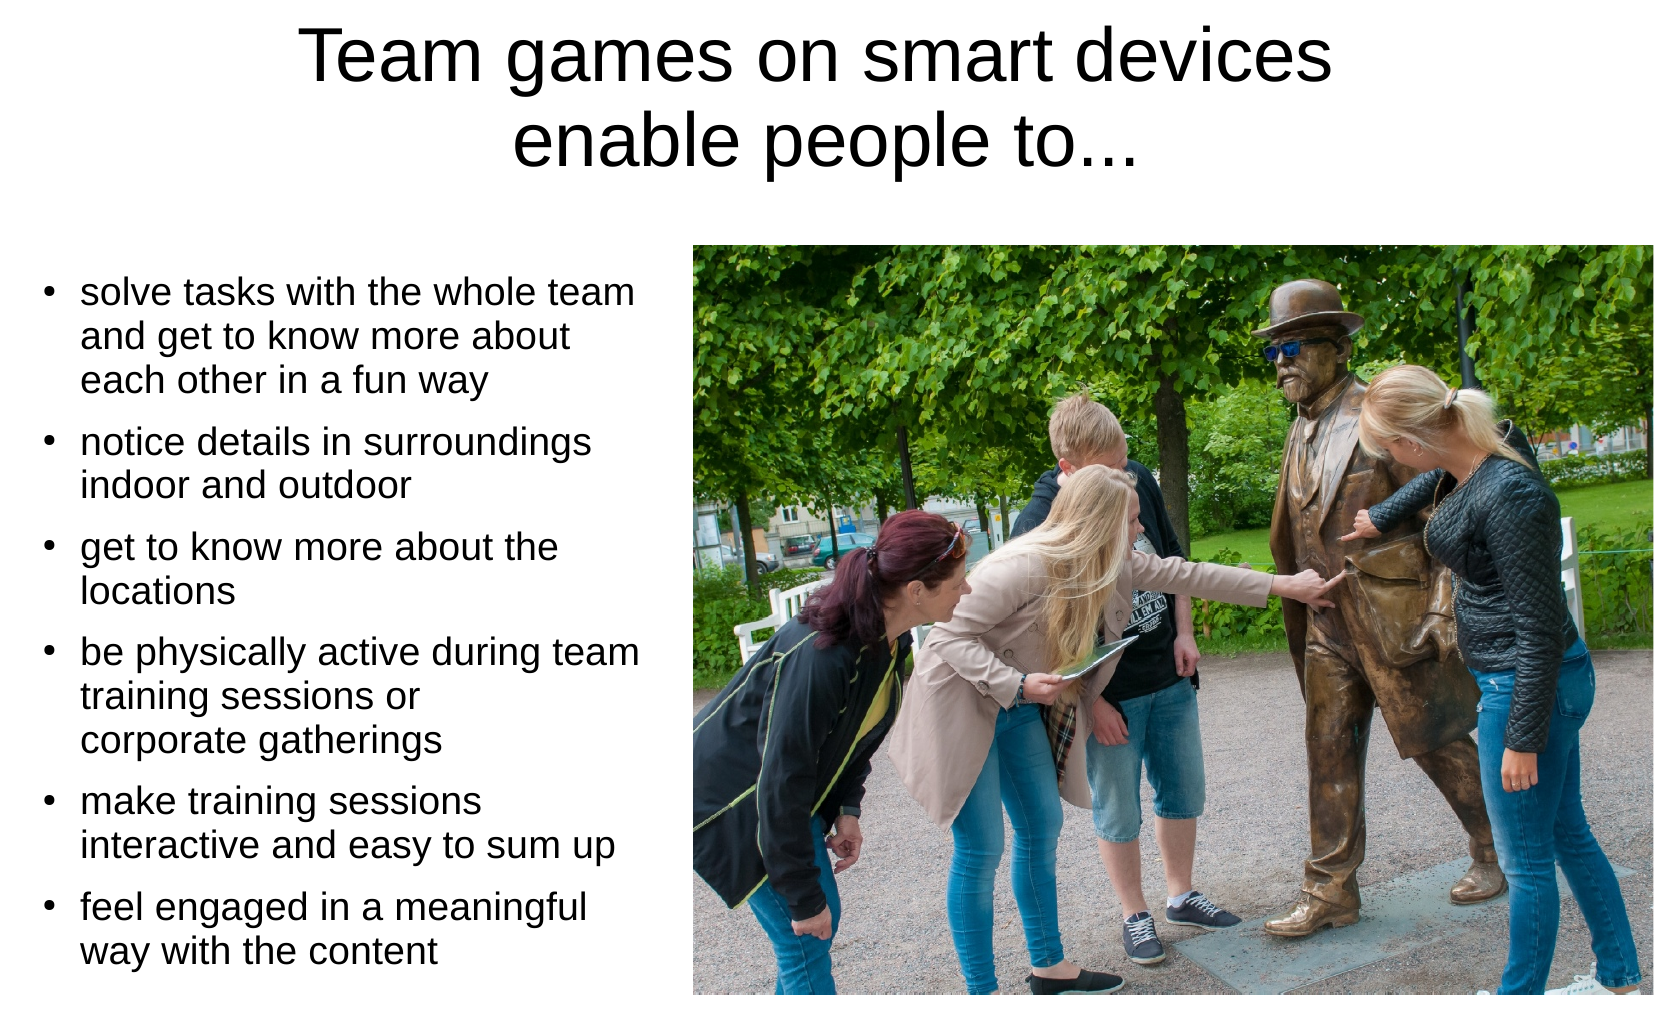

# Team games on smart devices enable people to...
solve tasks with the whole team and get to know more about each other in a fun way
notice details in surroundings indoor and outdoor
get to know more about the locations
be physically active during team training sessions or
corporate gatherings
make training sessions interactive and easy to sum up
feel engaged in a meaningful way with the content